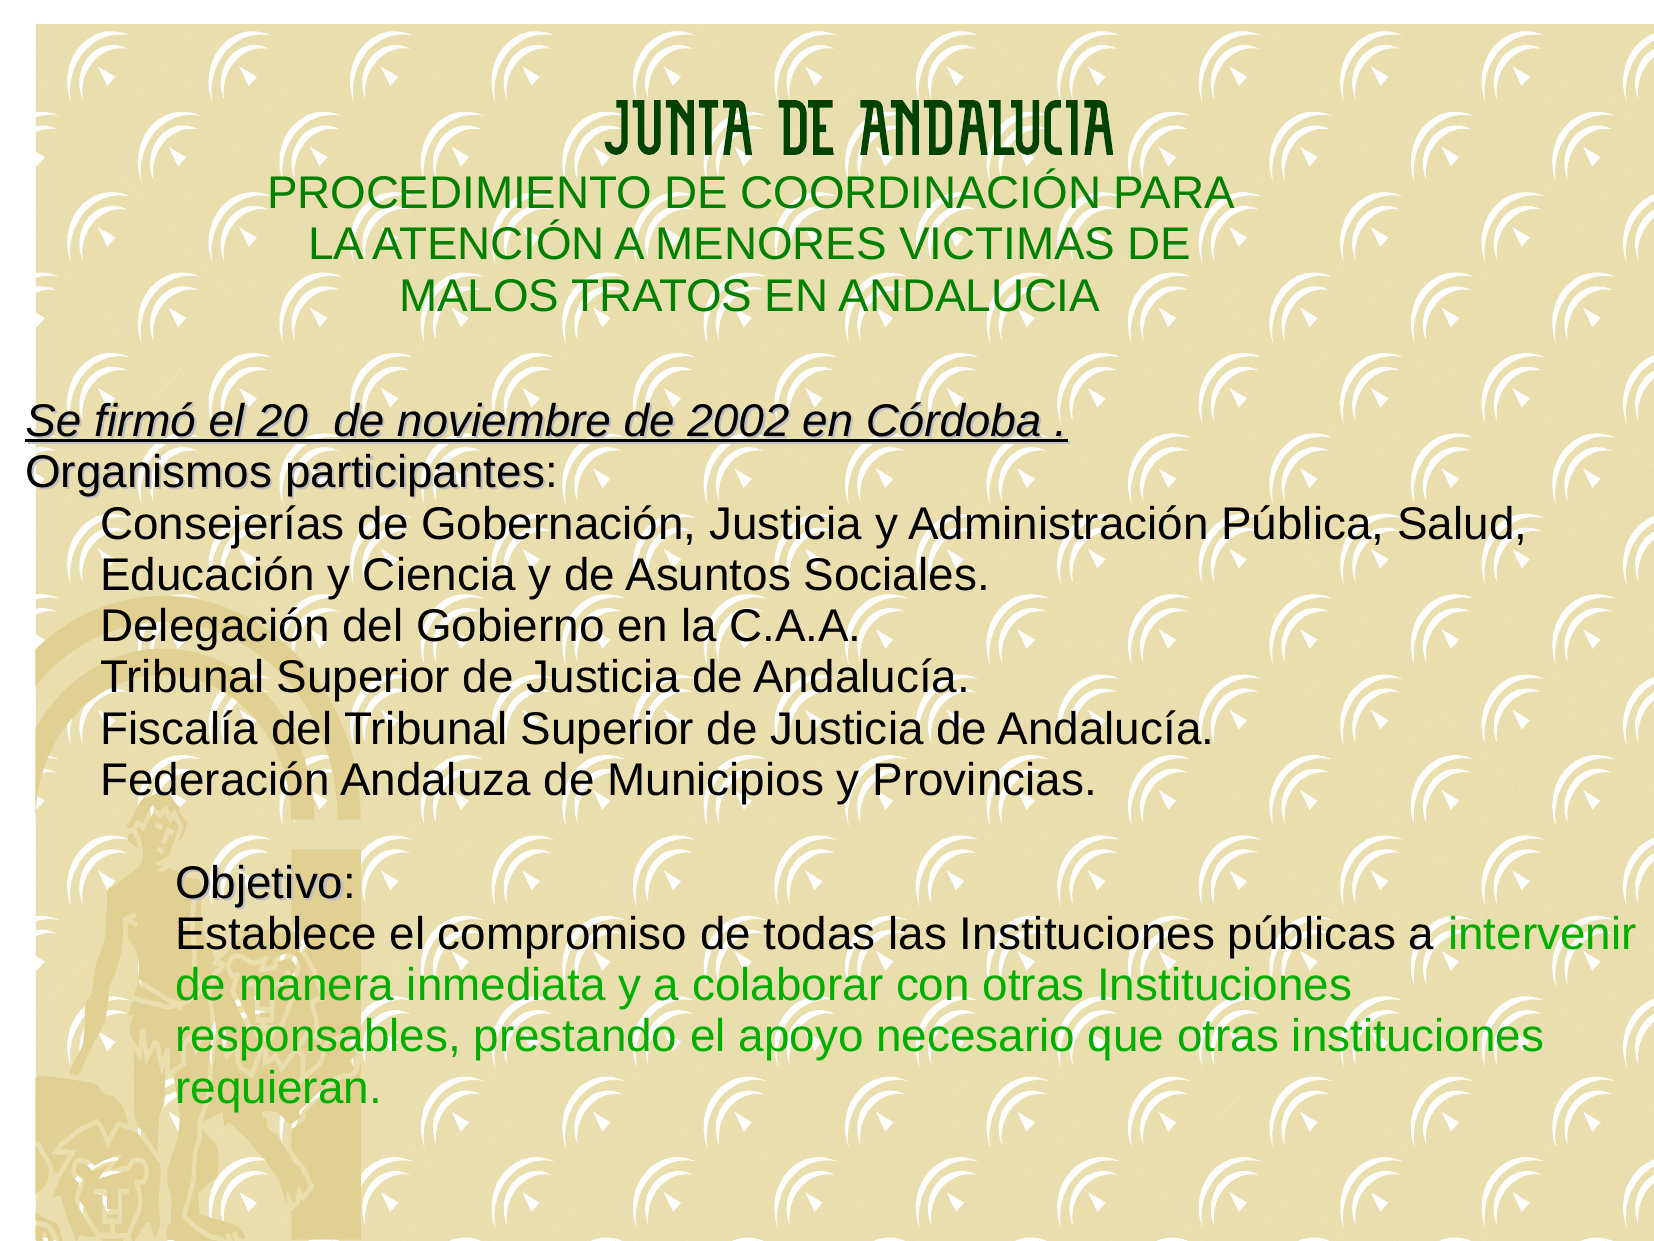

PROCEDIMIENTO DE COORDINACIÓN PARA LA ATENCIÓN A MENORES VICTIMAS DE MALOS TRATOS EN ANDALUCIA
#
Se firmó el 20 de noviembre de 2002 en Córdoba .
Organismos participantes:
Consejerías de Gobernación, Justicia y Administración Pública, Salud, Educación y Ciencia y de Asuntos Sociales.
Delegación del Gobierno en la C.A.A.
Tribunal Superior de Justicia de Andalucía.
Fiscalía del Tribunal Superior de Justicia de Andalucía.
Federación Andaluza de Municipios y Provincias.
Objetivo:
Establece el compromiso de todas las Instituciones públicas a intervenir de manera inmediata y a colaborar con otras Instituciones responsables, prestando el apoyo necesario que otras instituciones requieran.